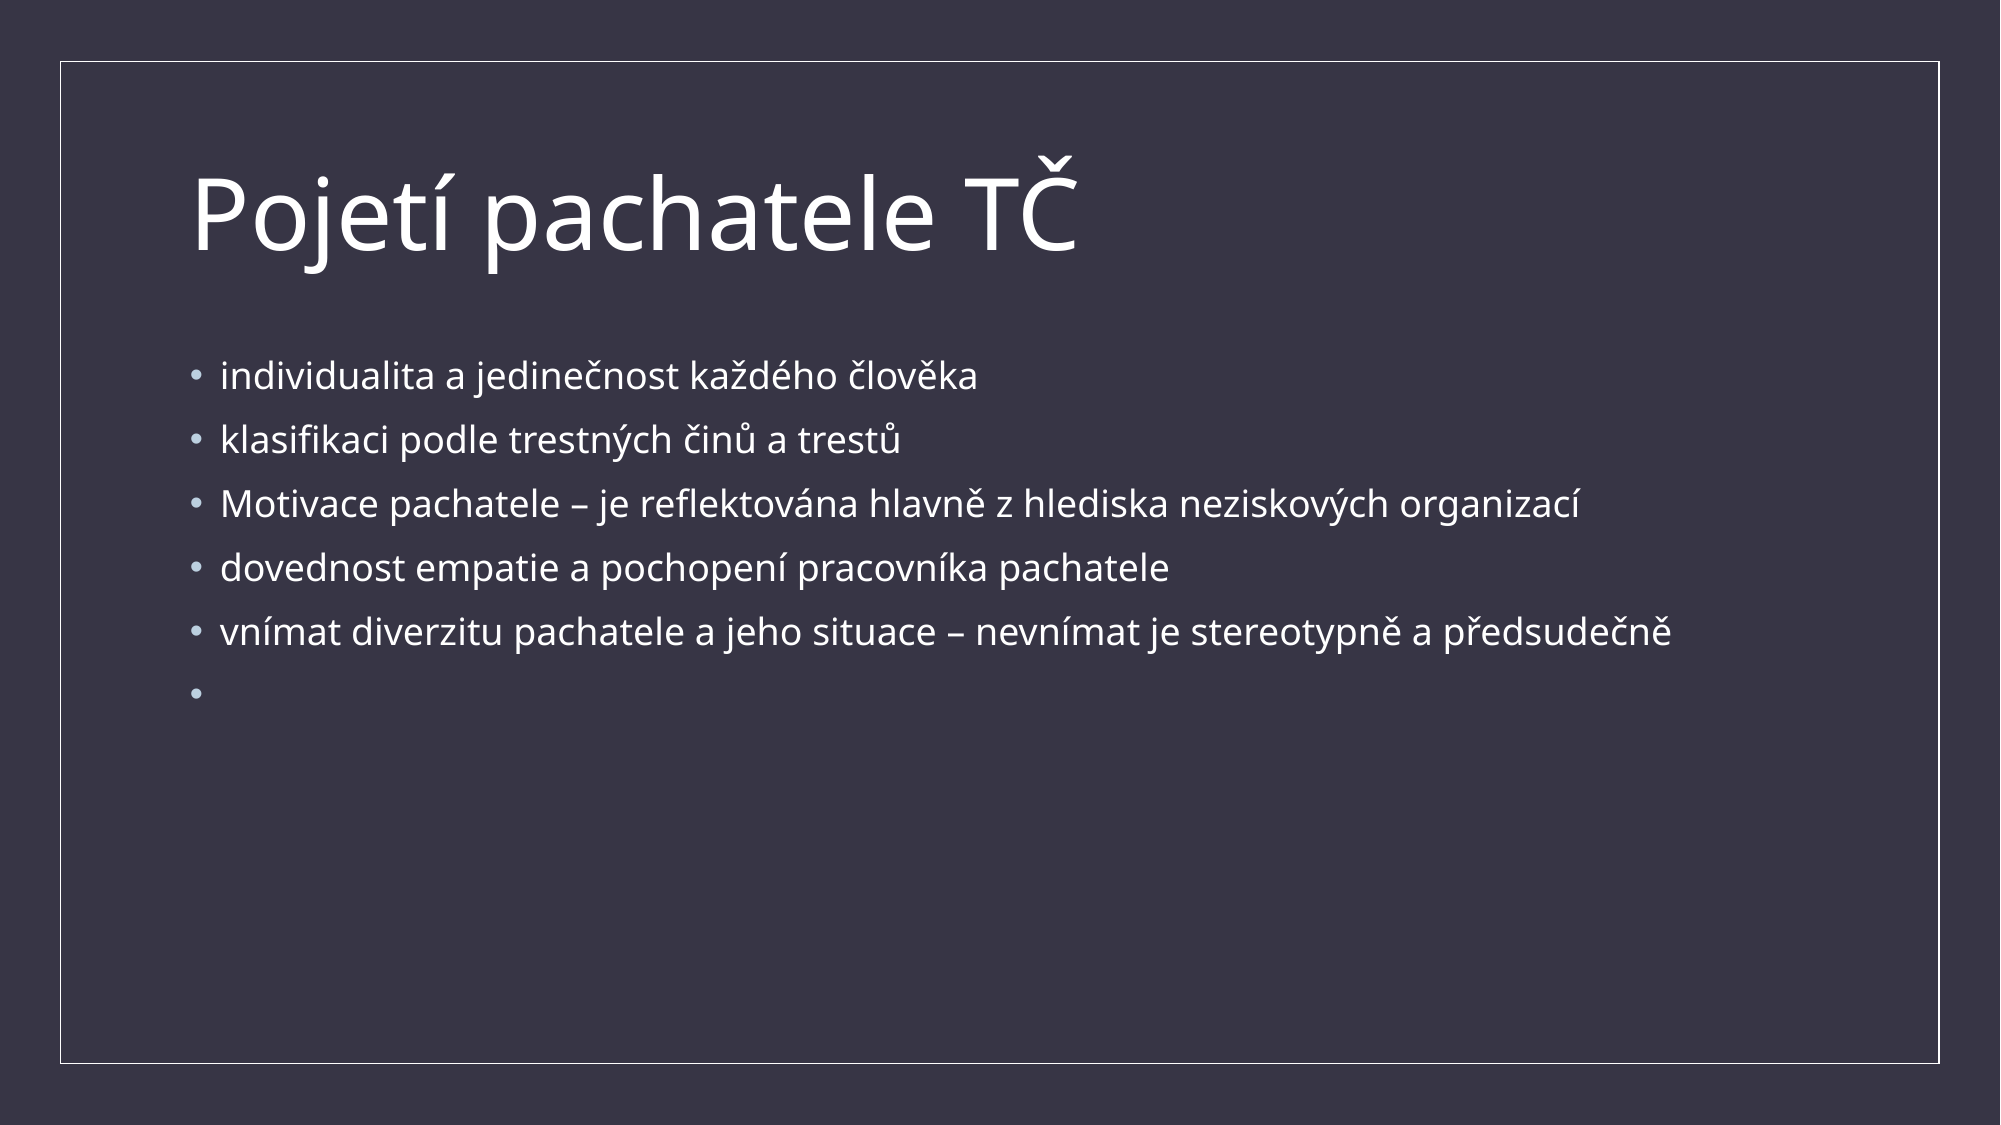

# Pojetí pachatele TČ
individualita a jedinečnost každého člověka
klasifikaci podle trestných činů a trestů
Motivace pachatele – je reflektována hlavně z hlediska neziskových organizací
dovednost empatie a pochopení pracovníka pachatele
vnímat diverzitu pachatele a jeho situace – nevnímat je stereotypně a předsudečně